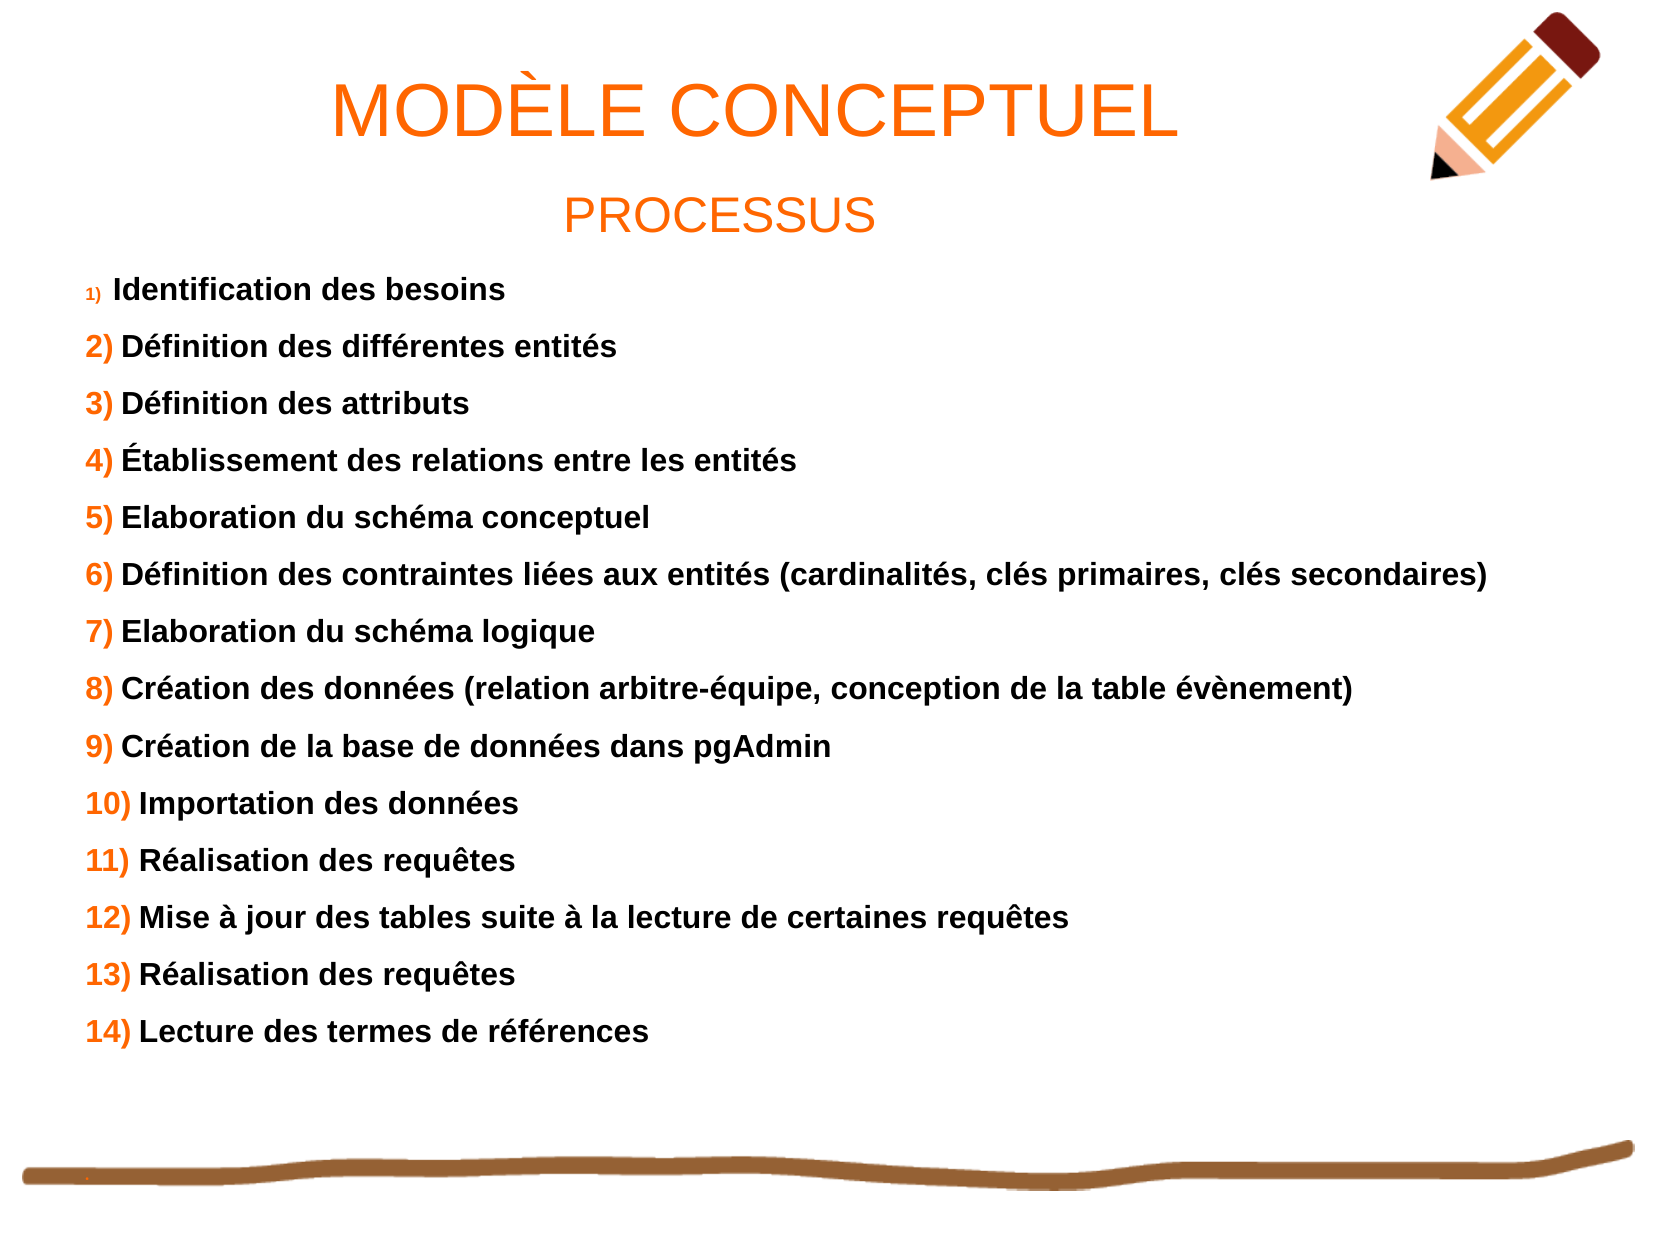

# MODÈLE CONCEPTUEL
PROCESSUS
 Identification des besoins
 Définition des différentes entités
 Définition des attributs
 Établissement des relations entre les entités
 Elaboration du schéma conceptuel
 Définition des contraintes liées aux entités (cardinalités, clés primaires, clés secondaires)
 Elaboration du schéma logique
 Création des données (relation arbitre-équipe, conception de la table évènement)
 Création de la base de données dans pgAdmin
 Importation des données
 Réalisation des requêtes
 Mise à jour des tables suite à la lecture de certaines requêtes
 Réalisation des requêtes
 Lecture des termes de références